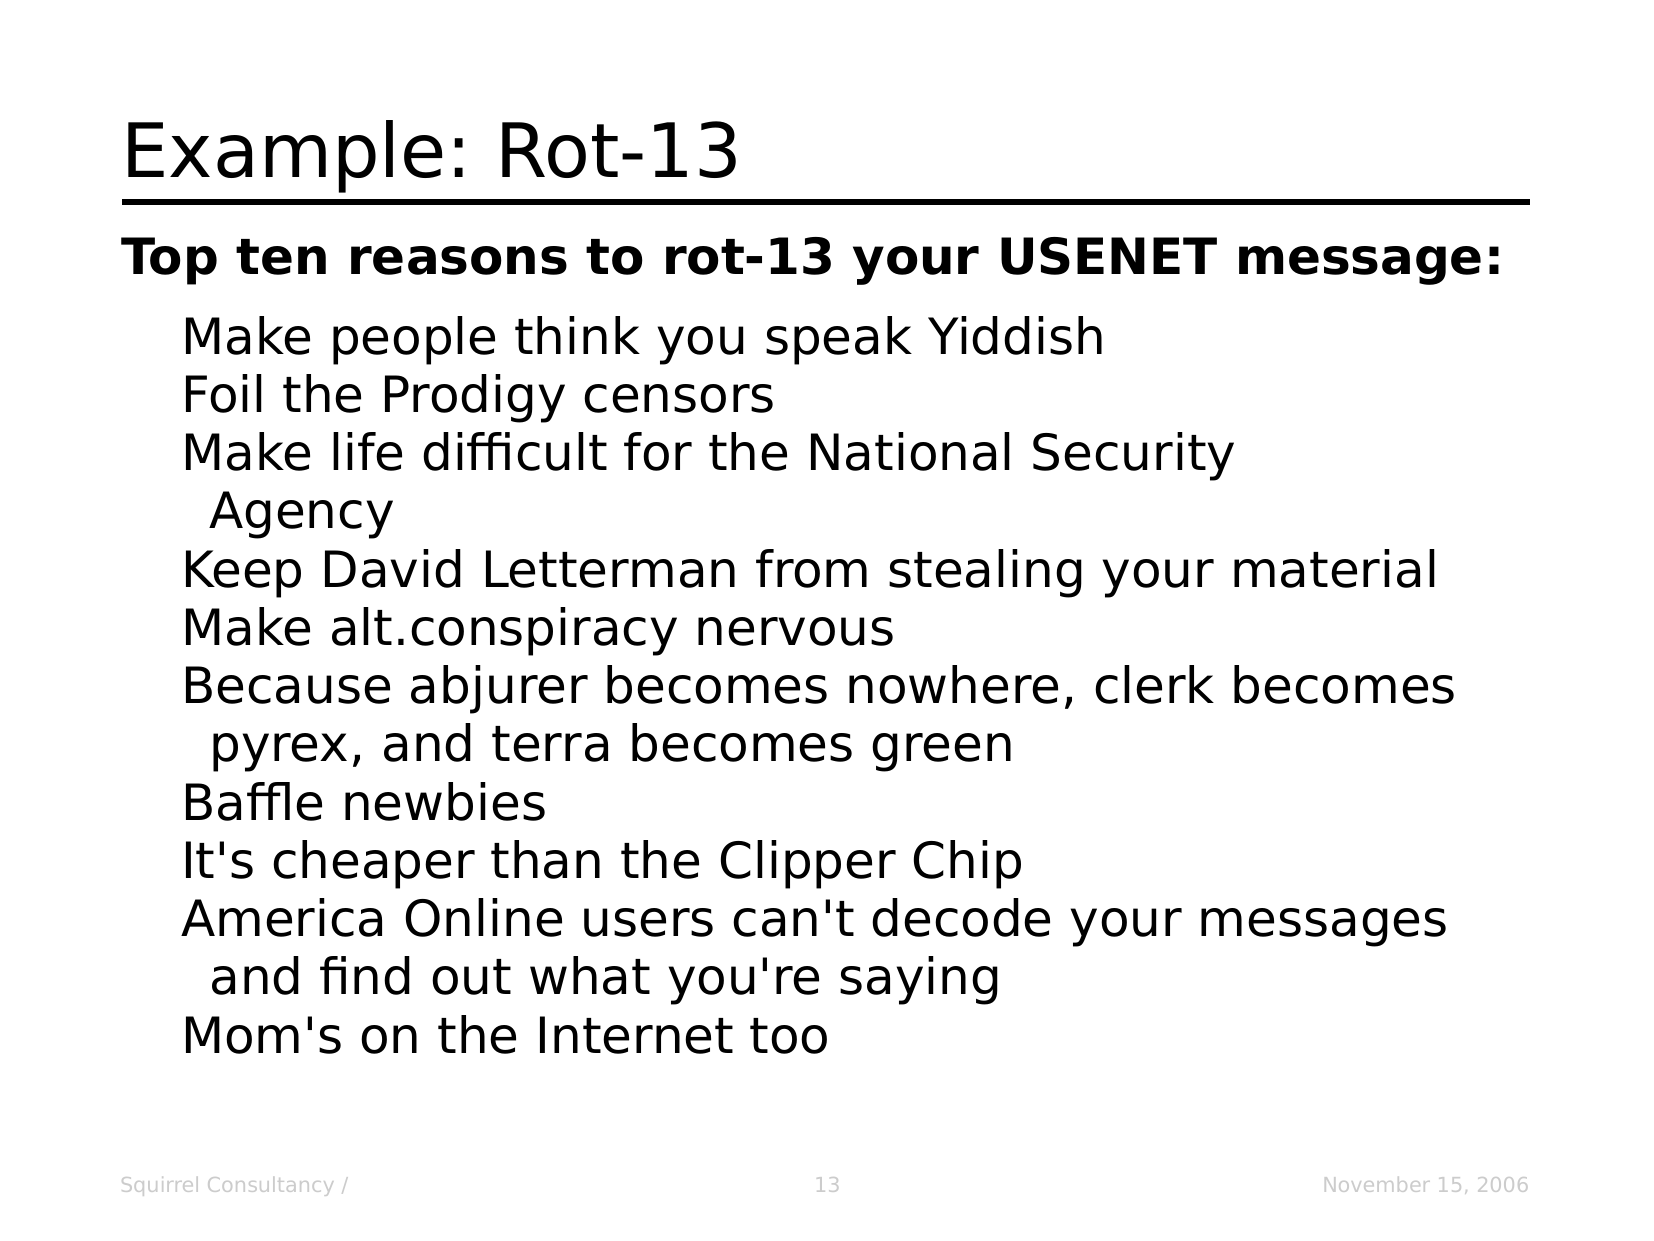

# Example: Rot-13
Top ten reasons to rot-13 your USENET message:
Make people think you speak Yiddish
Foil the Prodigy censors
Make life difficult for the National Security
Agency
Keep David Letterman from stealing your material
Make alt.conspiracy nervous
Because abjurer becomes nowhere, clerk becomes pyrex, and terra becomes green
Baffle newbies
It's cheaper than the Clipper Chip
America Online users can't decode your messages and find out what you're saying
Mom's on the Internet too